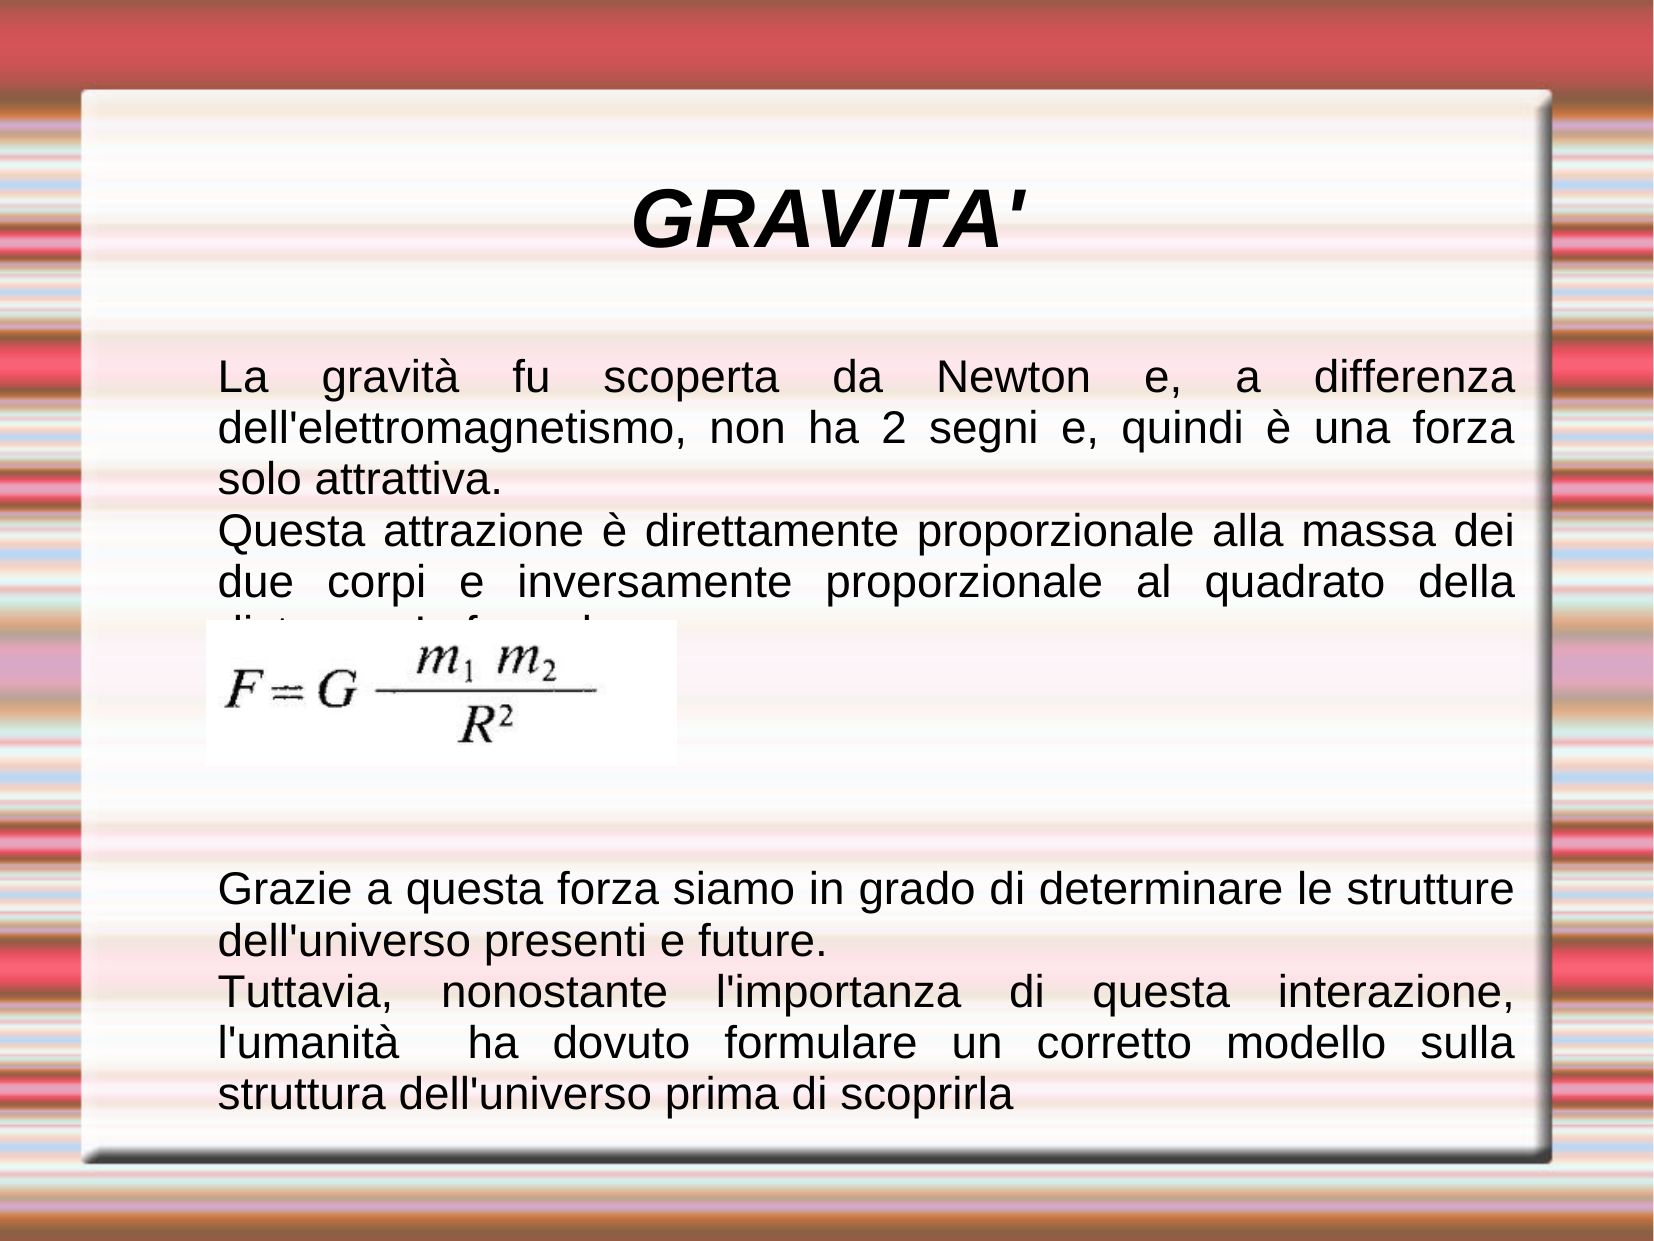

# GRAVITA'
La gravità fu scoperta da Newton e, a differenza dell'elettromagnetismo, non ha 2 segni e, quindi è una forza solo attrattiva.
Questa attrazione è direttamente proporzionale alla massa dei due corpi e inversamente proporzionale al quadrato della distanza. In formula:
Grazie a questa forza siamo in grado di determinare le strutture dell'universo presenti e future.
Tuttavia, nonostante l'importanza di questa interazione, l'umanità ha dovuto formulare un corretto modello sulla struttura dell'universo prima di scoprirla